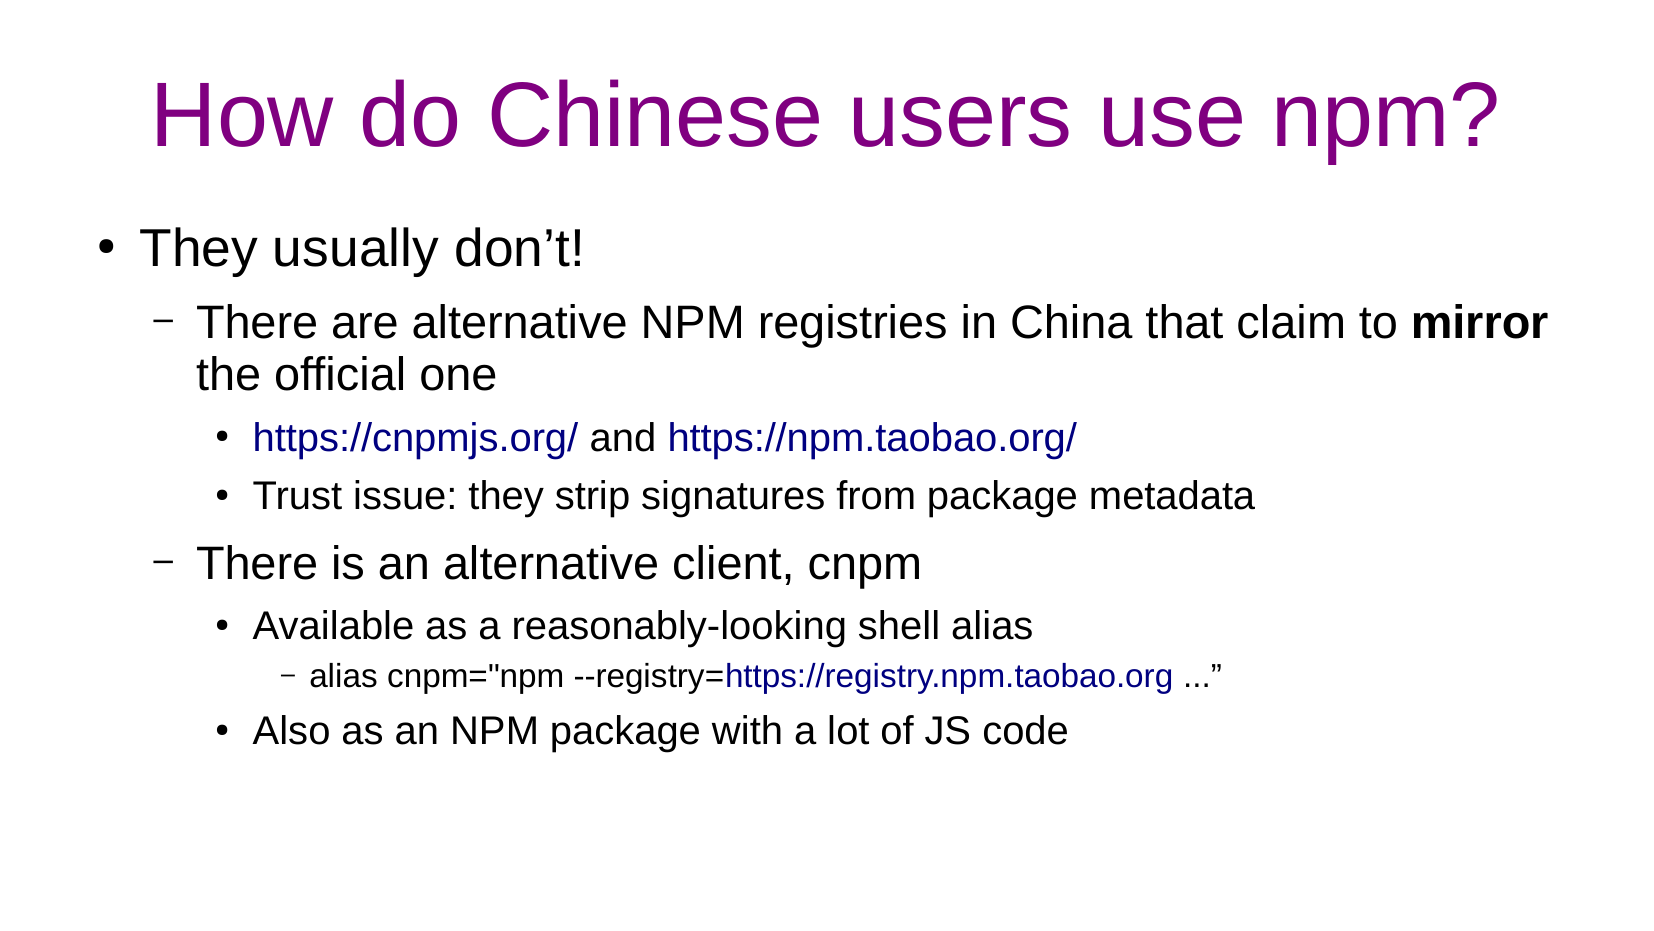

# How do Chinese users use npm?
They usually don’t!
There are alternative NPM registries in China that claim to mirror the official one
https://cnpmjs.org/ and https://npm.taobao.org/
Trust issue: they strip signatures from package metadata
There is an alternative client, cnpm
Available as a reasonably-looking shell alias
alias cnpm="npm --registry=https://registry.npm.taobao.org ...”
Also as an NPM package with a lot of JS code